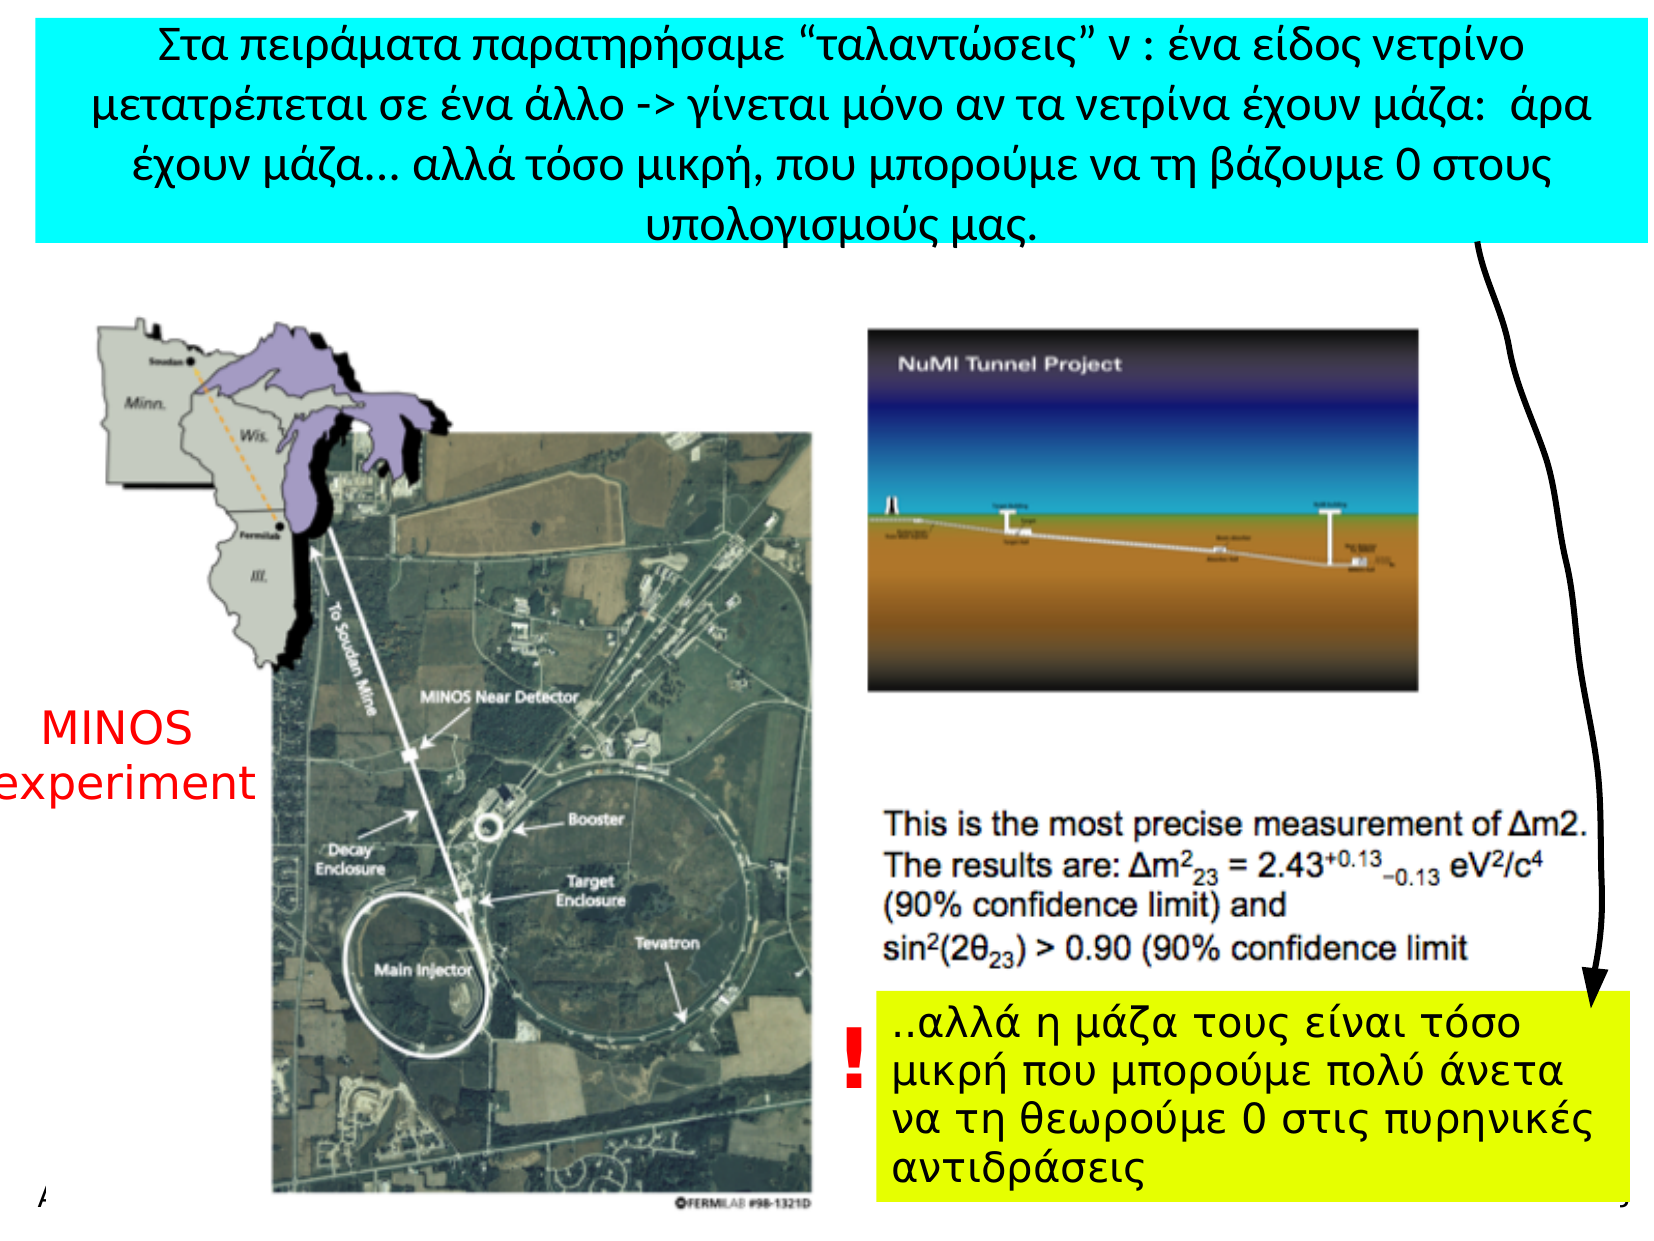

Στα πειράματα παρατηρήσαμε “ταλαντώσεις” ν : ένα είδος νετρίνο μετατρέπεται σε ένα άλλο -> γίνεται μόνο αν τα νετρίνα έχουν μάζα: άρα έχουν μάζα... αλλά τόσο μικρή, που μπορούμε να τη βάζουμε 0 στους υπολογισμούς μας.
MINOS
experiment
..αλλά η μάζα τους είναι τόσο μικρή που μπορούμε πολύ άνετα να τη θεωρούμε 0 στις πυρηνικές αντιδράσεις
!
Α.Π.Θ - 25 Νοε. 2016
Κ. Κορδάς - Πυρηνική & Στοιχειώδη Ι - Μάθημα 15: β-διάσπαση, A' (ν, Q-values)
18